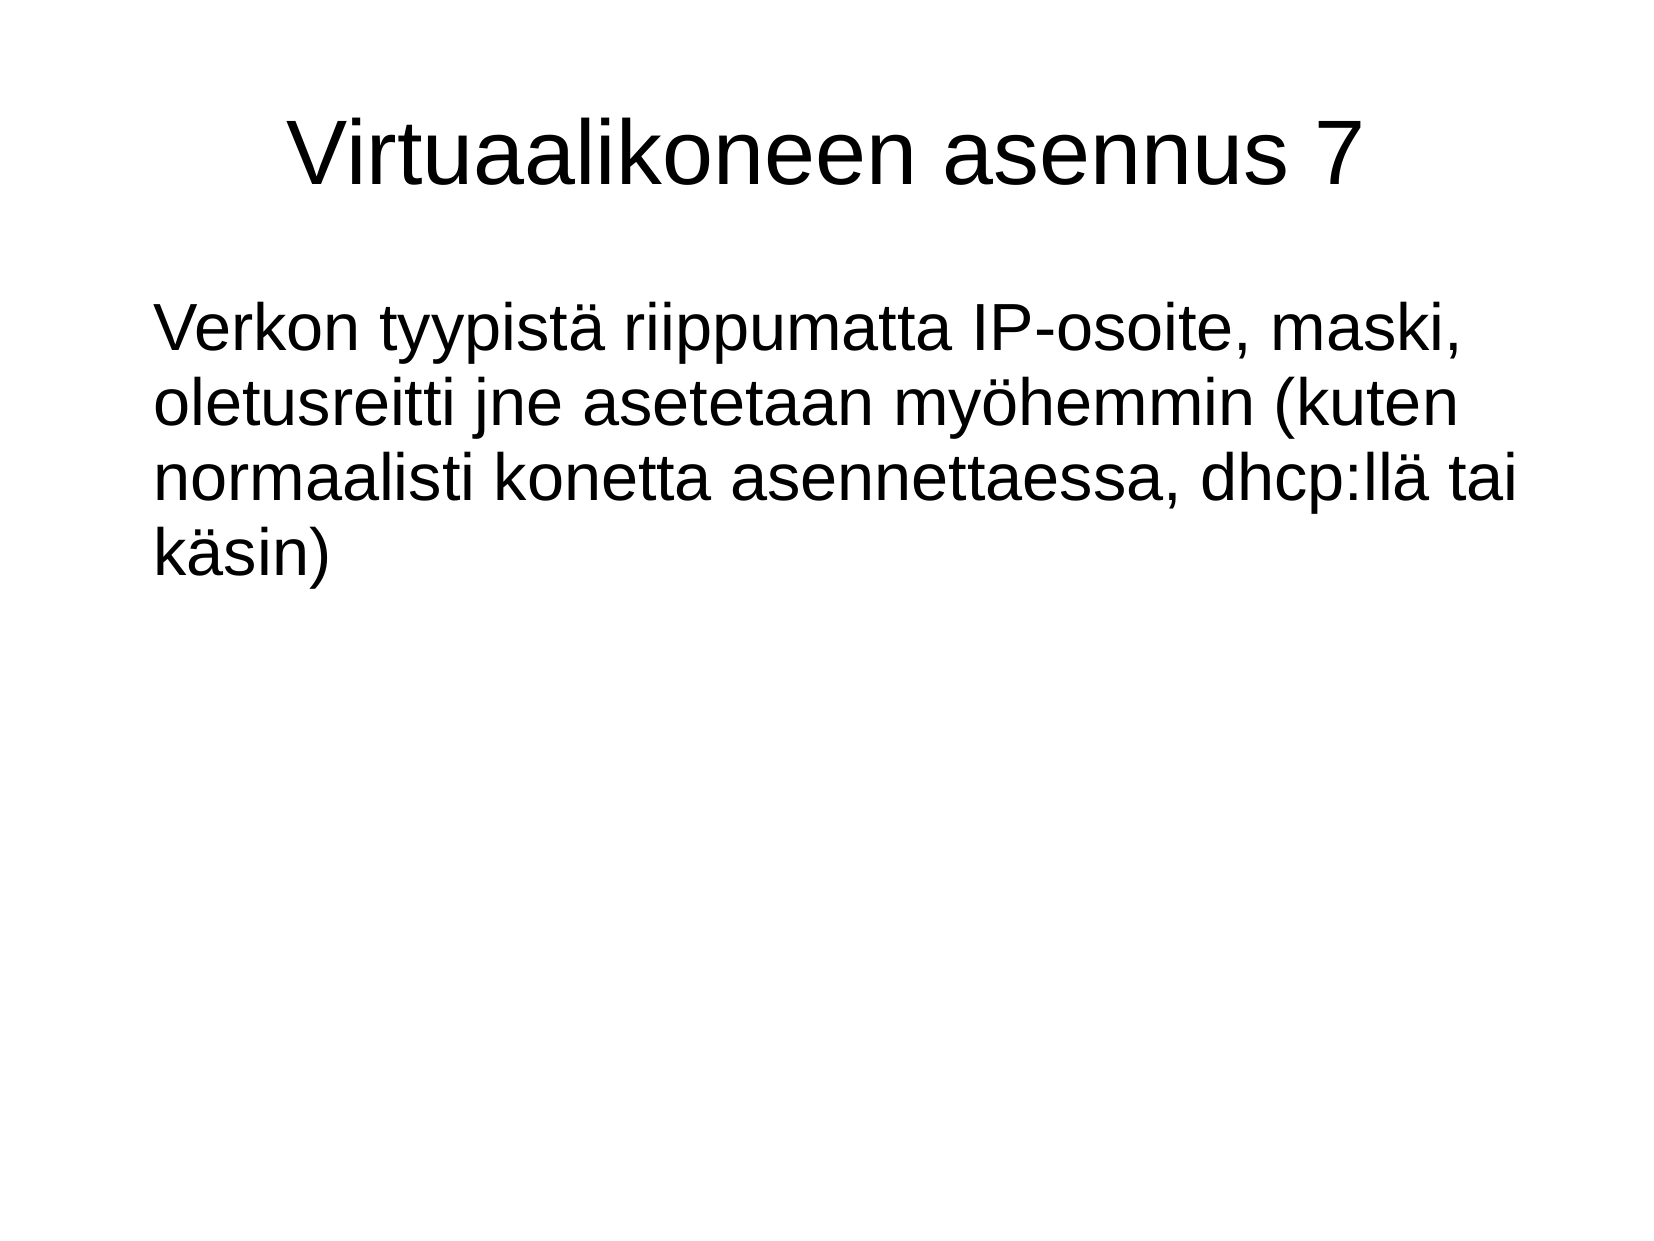

# Virtuaalikoneen asennus 7
Verkon tyypistä riippumatta IP-osoite, maski, oletusreitti jne asetetaan myöhemmin (kuten normaalisti konetta asennettaessa, dhcp:llä tai käsin)